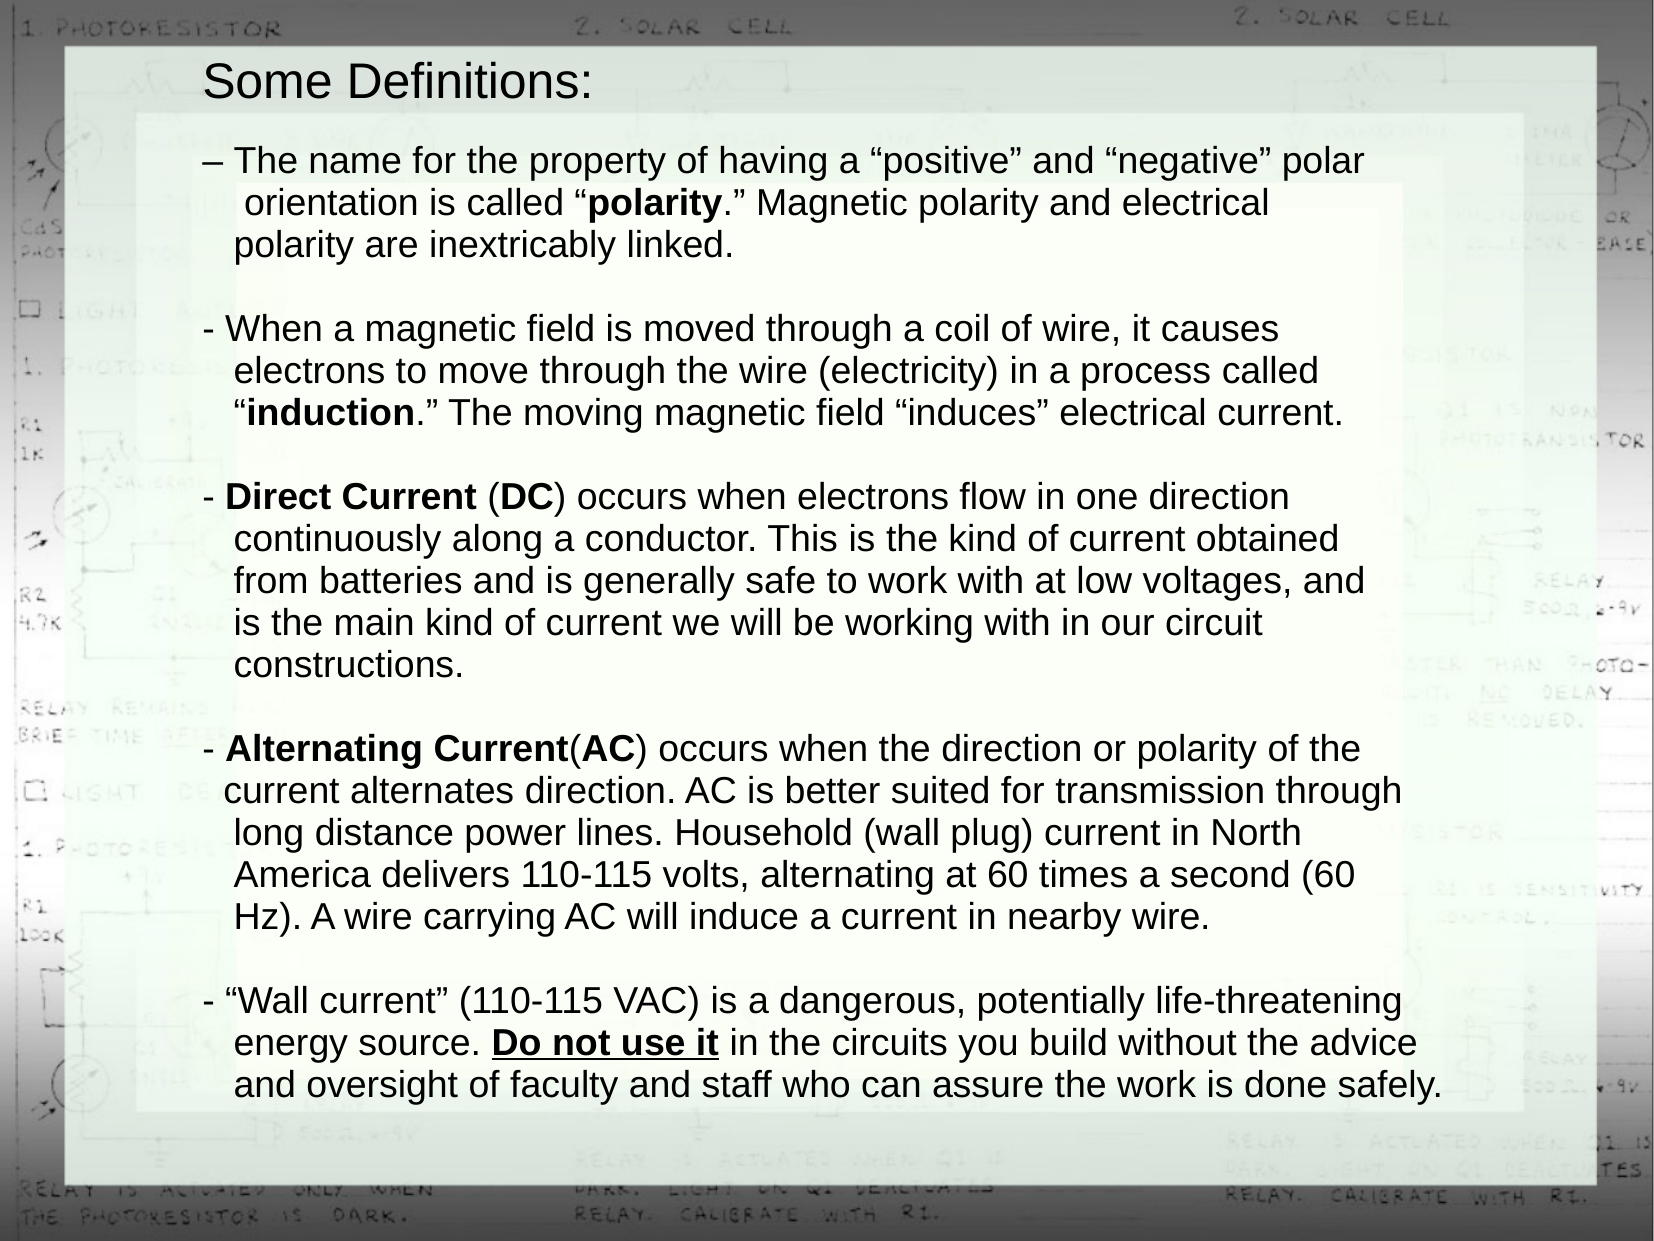

Some Definitions:
– The name for the property of having a “positive” and “negative” polar
 orientation is called “polarity.” Magnetic polarity and electrical
 polarity are inextricably linked.
- When a magnetic field is moved through a coil of wire, it causes
 electrons to move through the wire (electricity) in a process called
 “induction.” The moving magnetic field “induces” electrical current.
- Direct Current (DC) occurs when electrons flow in one direction
 continuously along a conductor. This is the kind of current obtained
 from batteries and is generally safe to work with at low voltages, and
 is the main kind of current we will be working with in our circuit
 constructions.
- Alternating Current(AC) occurs when the direction or polarity of the
 current alternates direction. AC is better suited for transmission through
 long distance power lines. Household (wall plug) current in North
 America delivers 110-115 volts, alternating at 60 times a second (60
 Hz). A wire carrying AC will induce a current in nearby wire.
- “Wall current” (110-115 VAC) is a dangerous, potentially life-threatening
 energy source. Do not use it in the circuits you build without the advice
 and oversight of faculty and staff who can assure the work is done safely.